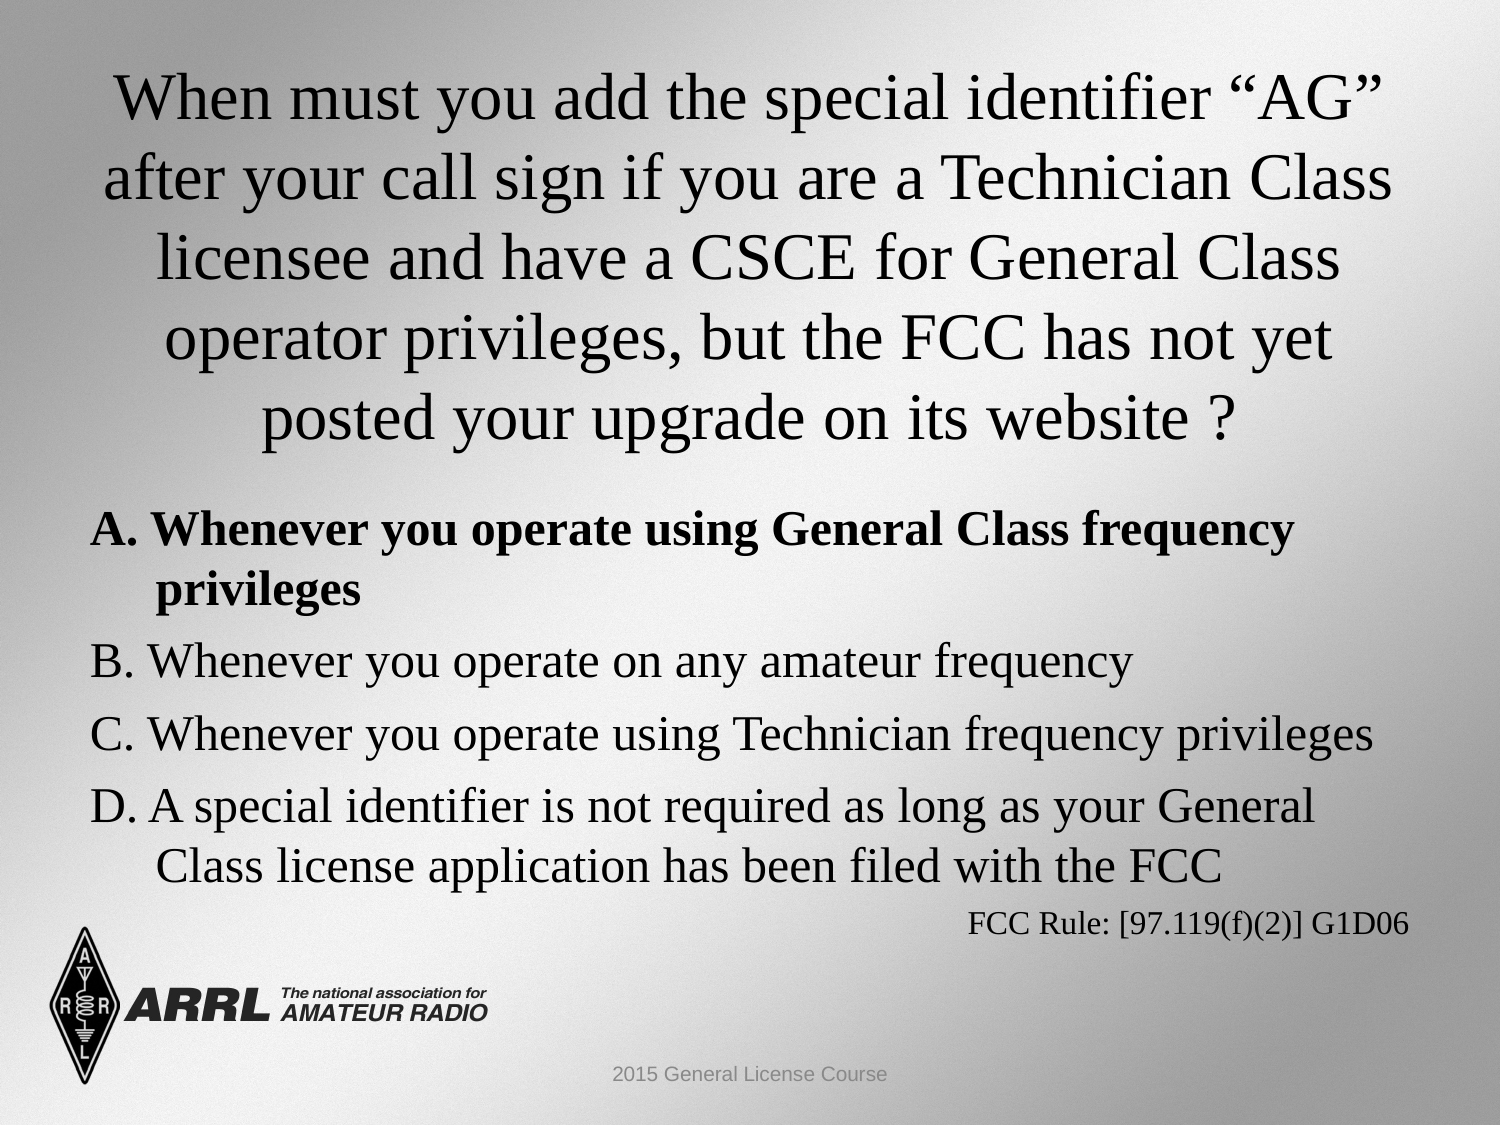

# When must you add the special identifier “AG” after your call sign if you are a Technician Class licensee and have a CSCE for General Class operator privileges, but the FCC has not yet posted your upgrade on its website ?
A. Whenever you operate using General Class frequency privileges
B. Whenever you operate on any amateur frequency
C. Whenever you operate using Technician frequency privileges
D. A special identifier is not required as long as your General Class license application has been filed with the FCC
FCC Rule: [97.119(f)(2)] G1D06
2015 General License Course